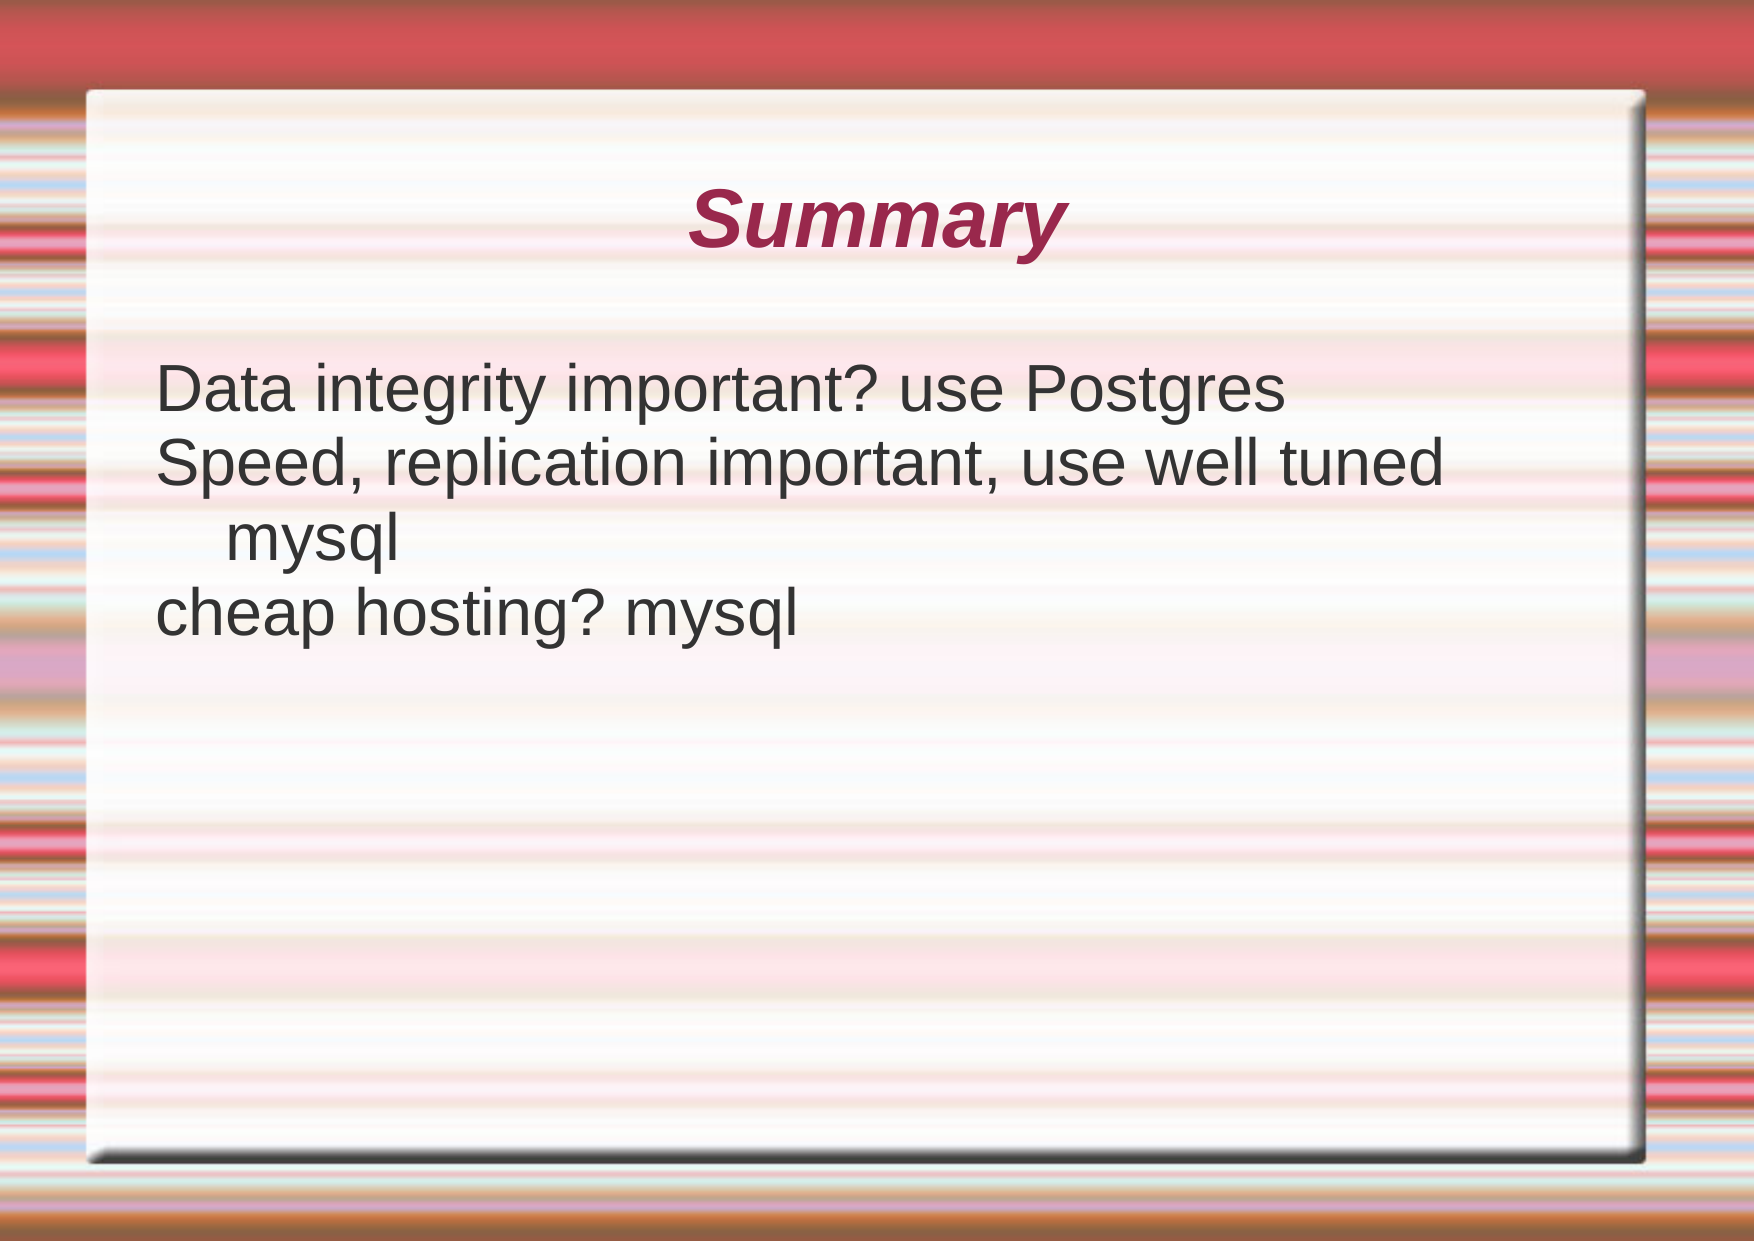

# Summary
Data integrity important? use Postgres
Speed, replication important, use well tuned mysql
cheap hosting? mysql